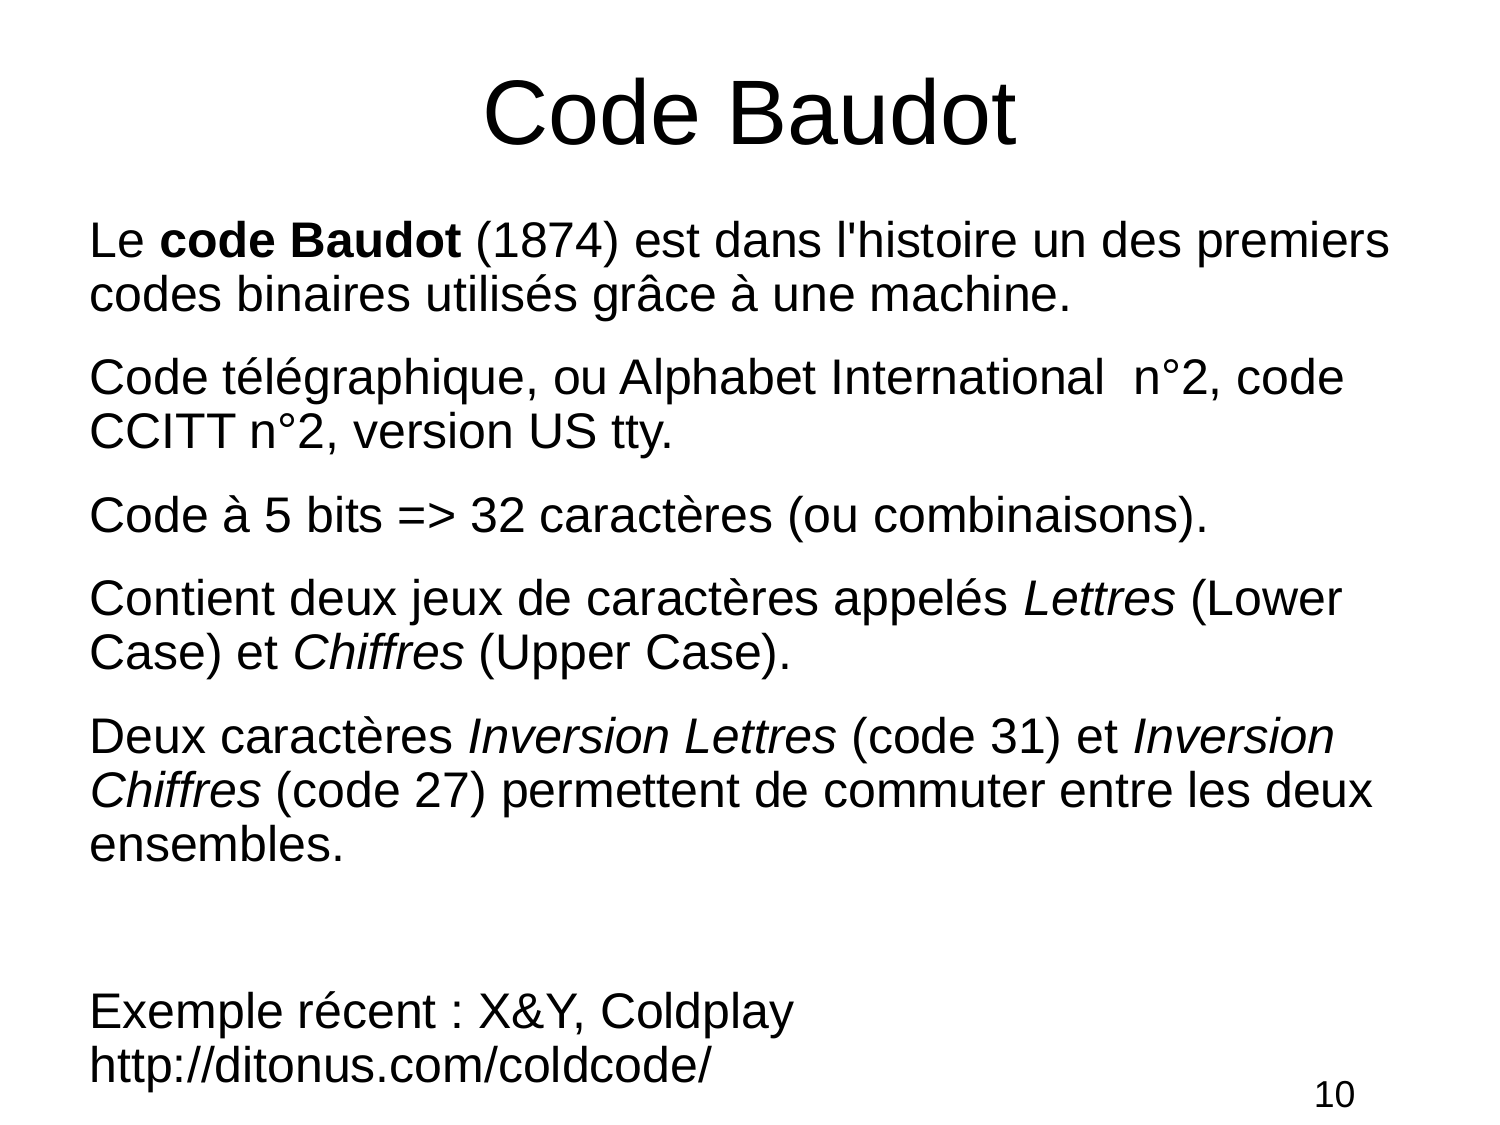

# Code Baudot
Le code Baudot (1874) est dans l'histoire un des premiers codes binaires utilisés grâce à une machine.
Code télégraphique, ou Alphabet International n°2, code CCITT n°2, version US tty.
Code à 5 bits => 32 caractères (ou combinaisons).
Contient deux jeux de caractères appelés Lettres (Lower Case) et Chiffres (Upper Case).
Deux caractères Inversion Lettres (code 31) et Inversion Chiffres (code 27) permettent de commuter entre les deux ensembles.
Exemple récent : X&Y, Coldplay http://ditonus.com/coldcode/